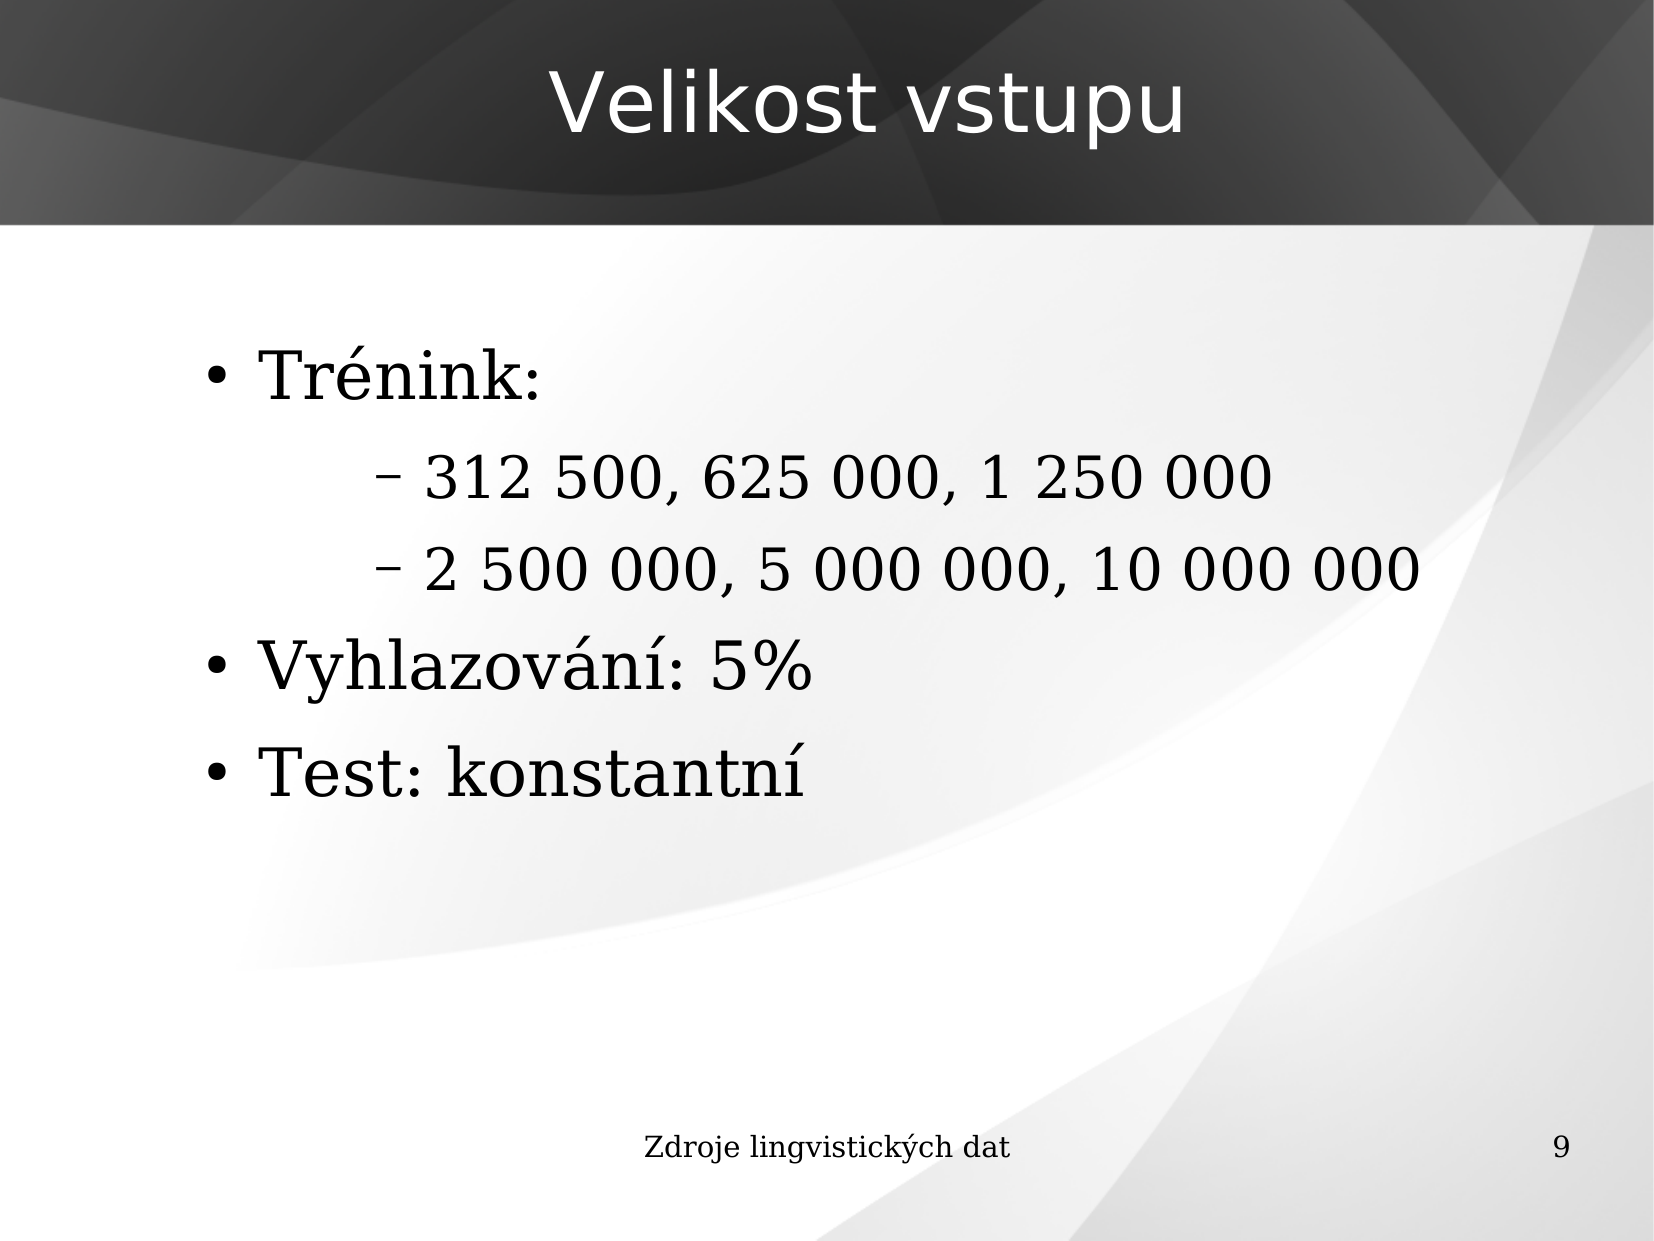

# Velikost vstupu
Trénink:
312 500, 625 000, 1 250 000
2 500 000, 5 000 000, 10 000 000
Vyhlazování: 5%
Test: konstantní
Zdroje lingvistických dat
9